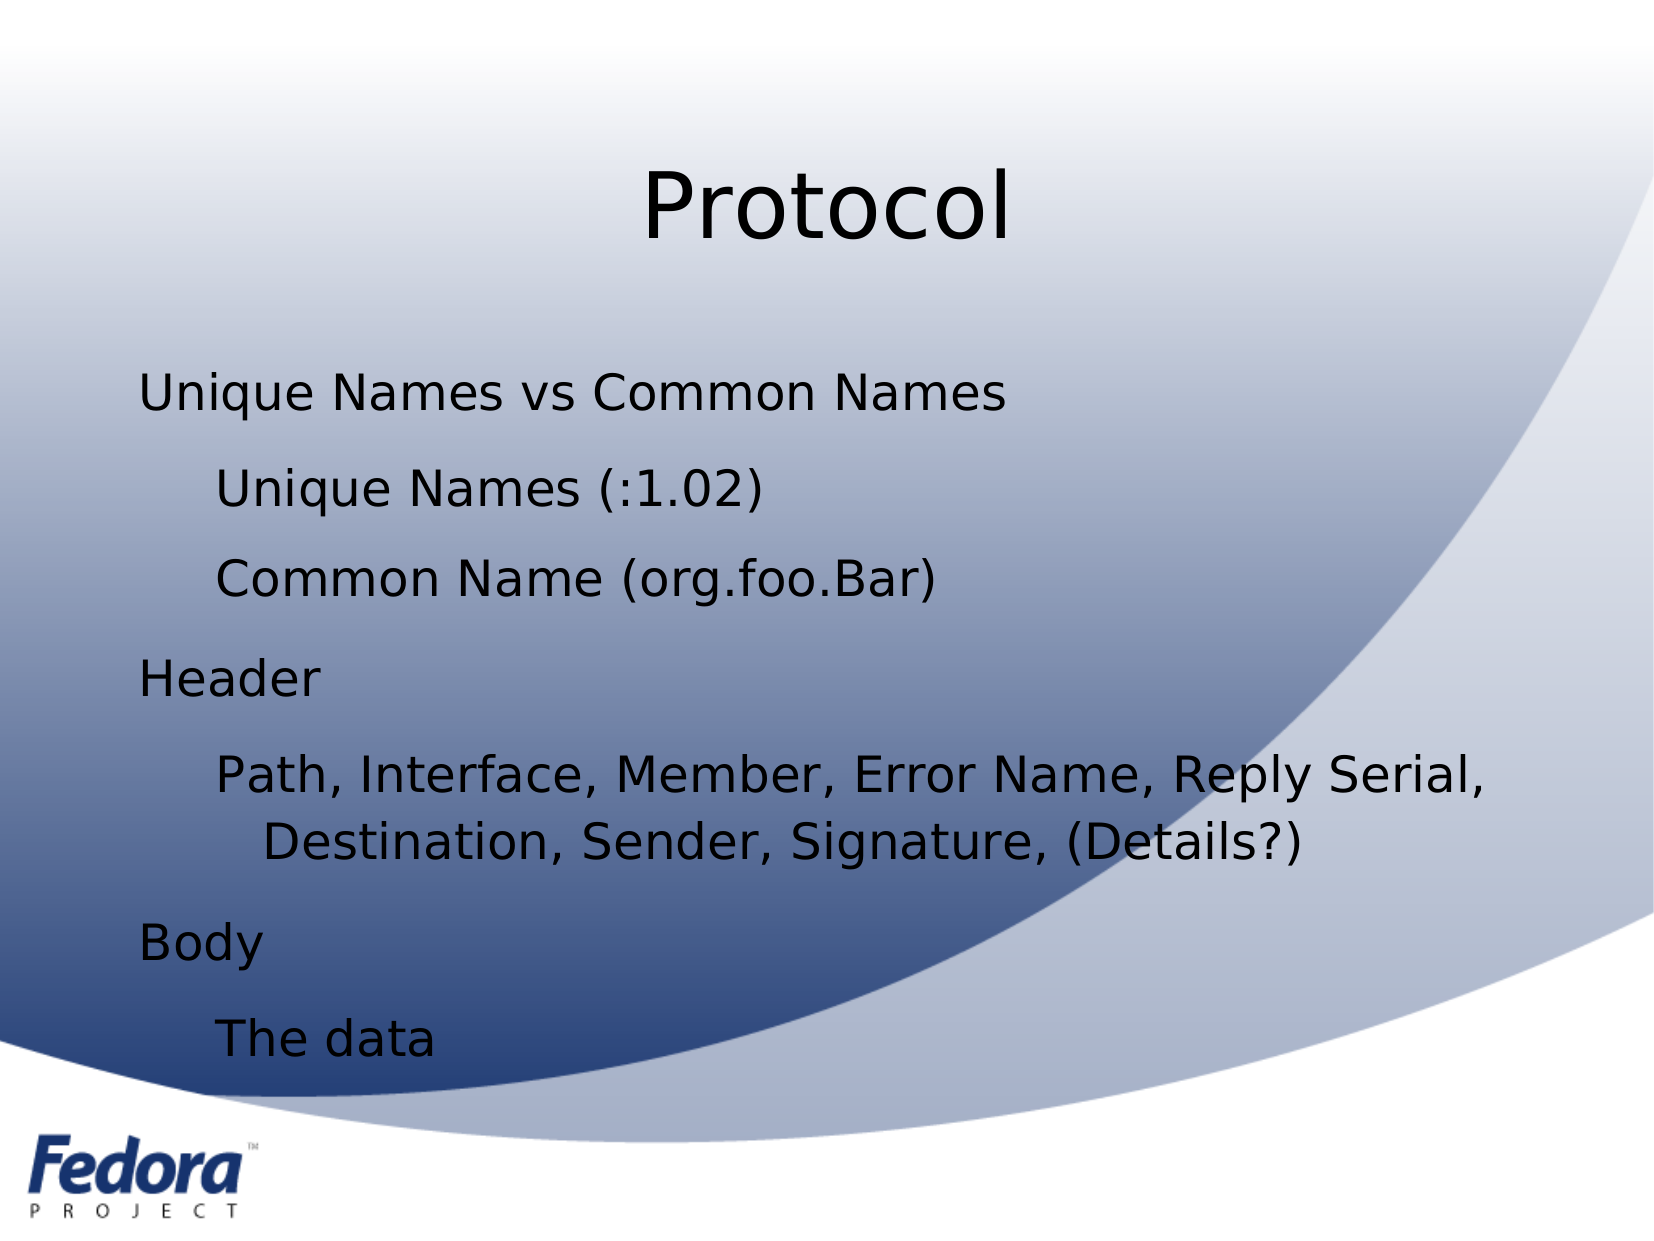

# Protocol
Unique Names vs Common Names
Unique Names (:1.02)
Common Name (org.foo.Bar)
Header
Path, Interface, Member, Error Name, Reply Serial, Destination, Sender, Signature, (Details?)
Body
The data